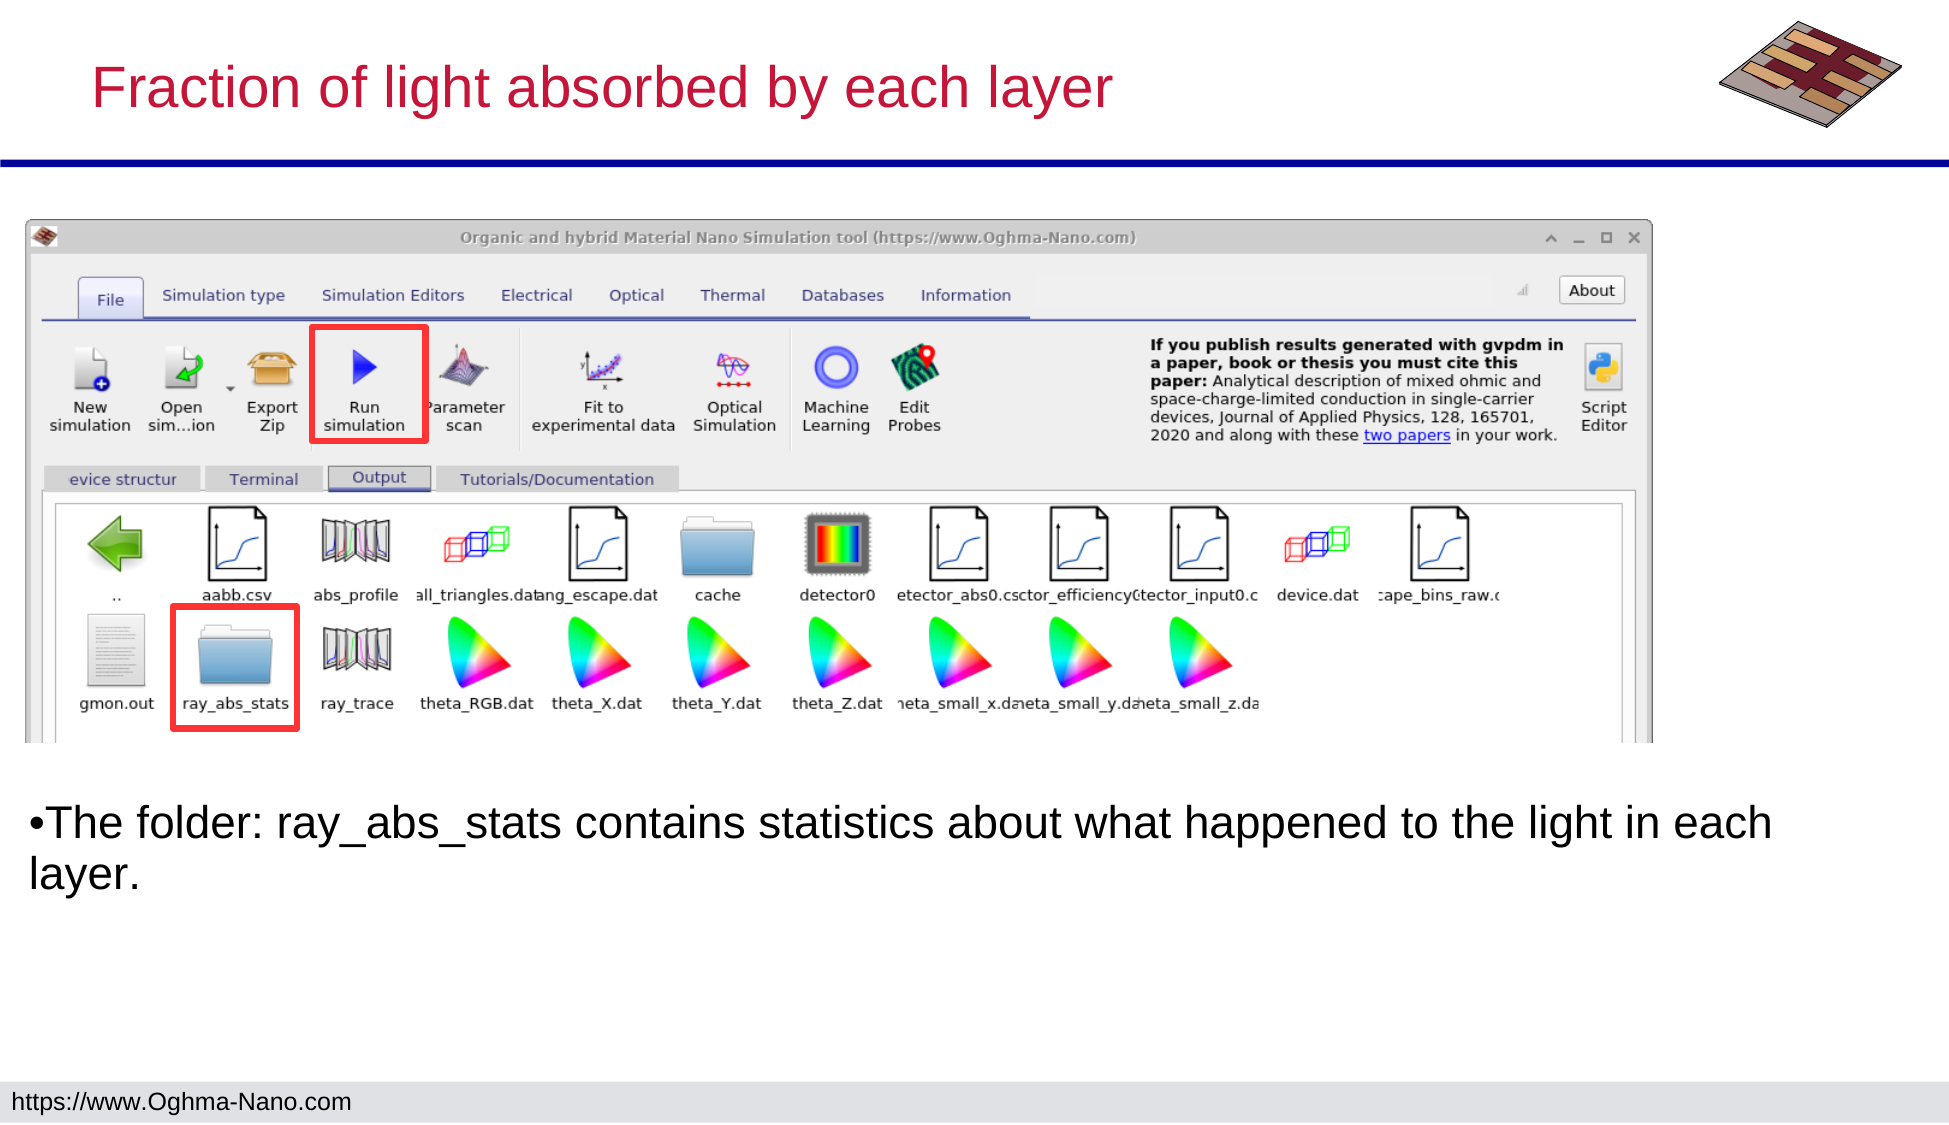

# Fraction of light absorbed by each layer
The folder: ray_abs_stats contains statistics about what happened to the light in each layer.